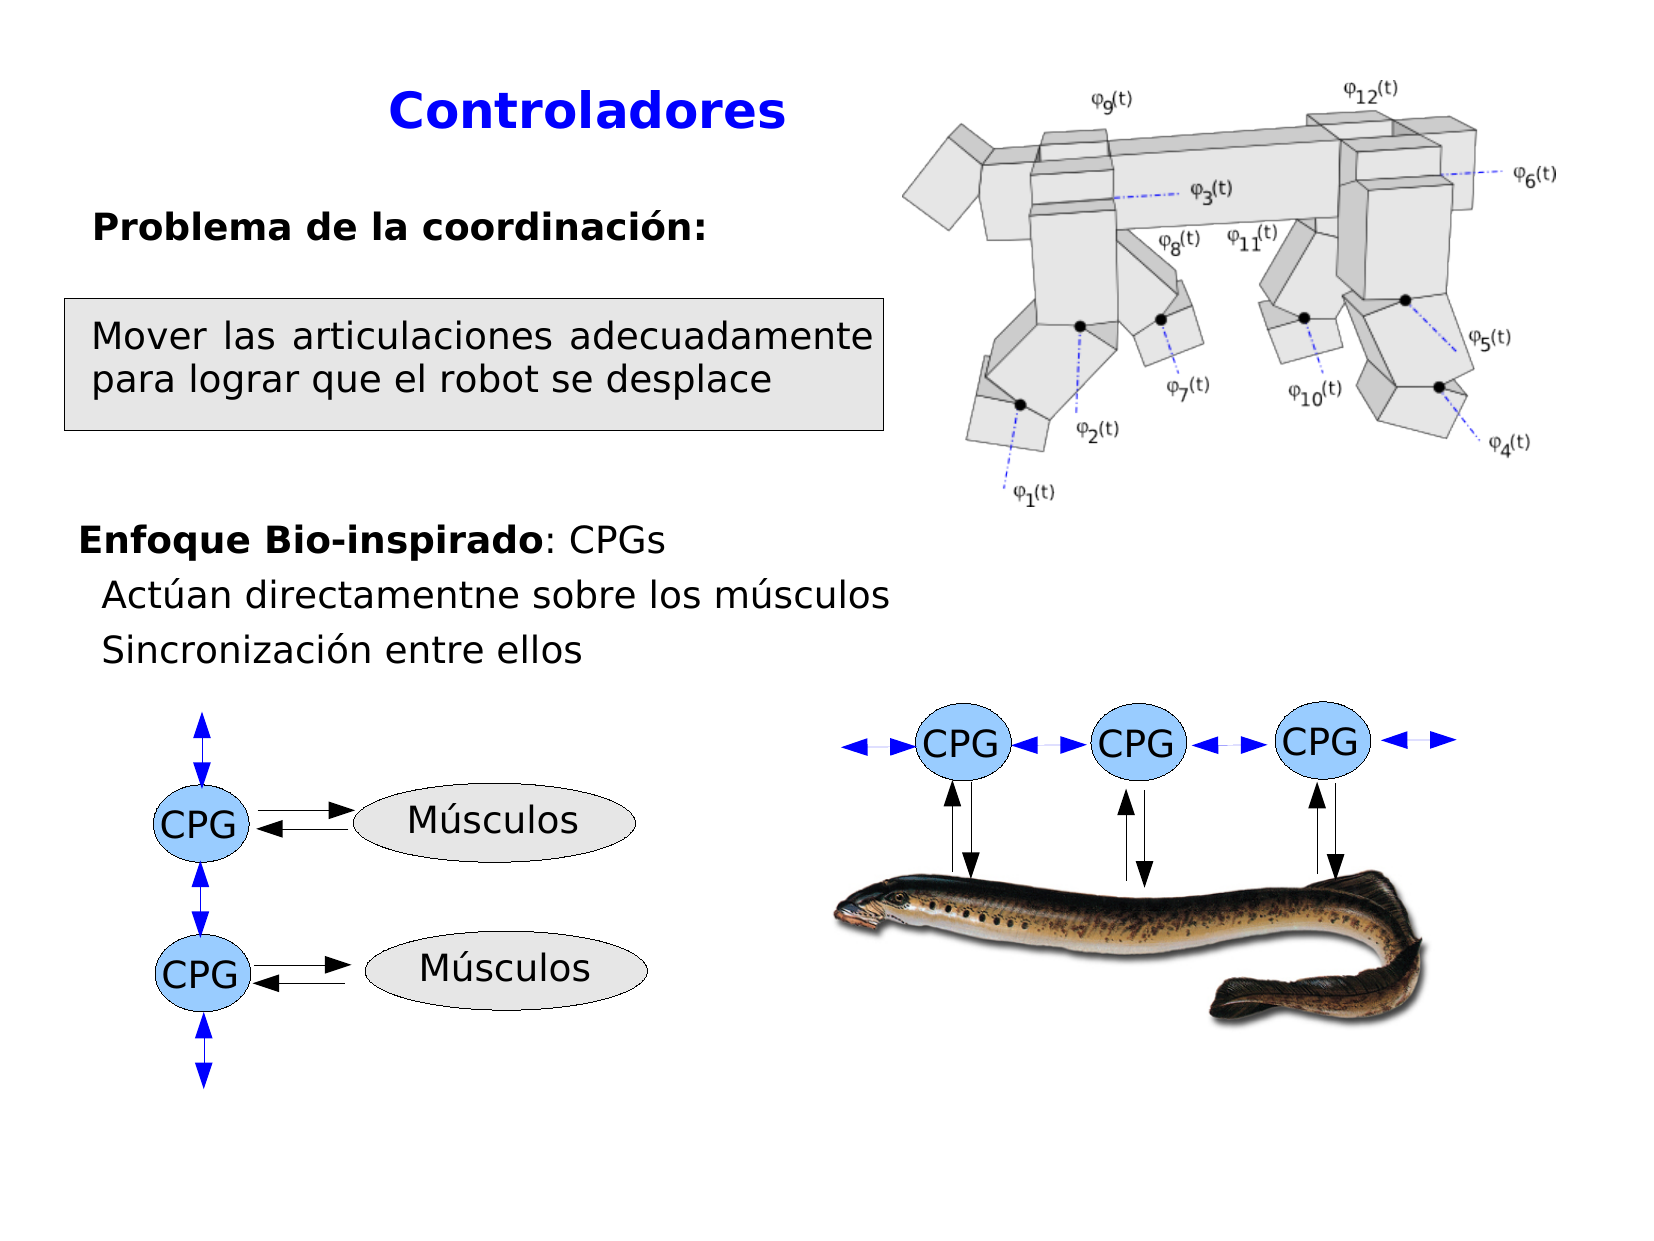

Controladores
 Problema de la coordinación:
Mover las articulaciones adecuadamente para lograr que el robot se desplace
 Enfoque Bio-inspirado: CPGs
Actúan directamentne sobre los músculos
Sincronización entre ellos
CPG
CPG
CPG
Músculos
CPG
Músculos
CPG